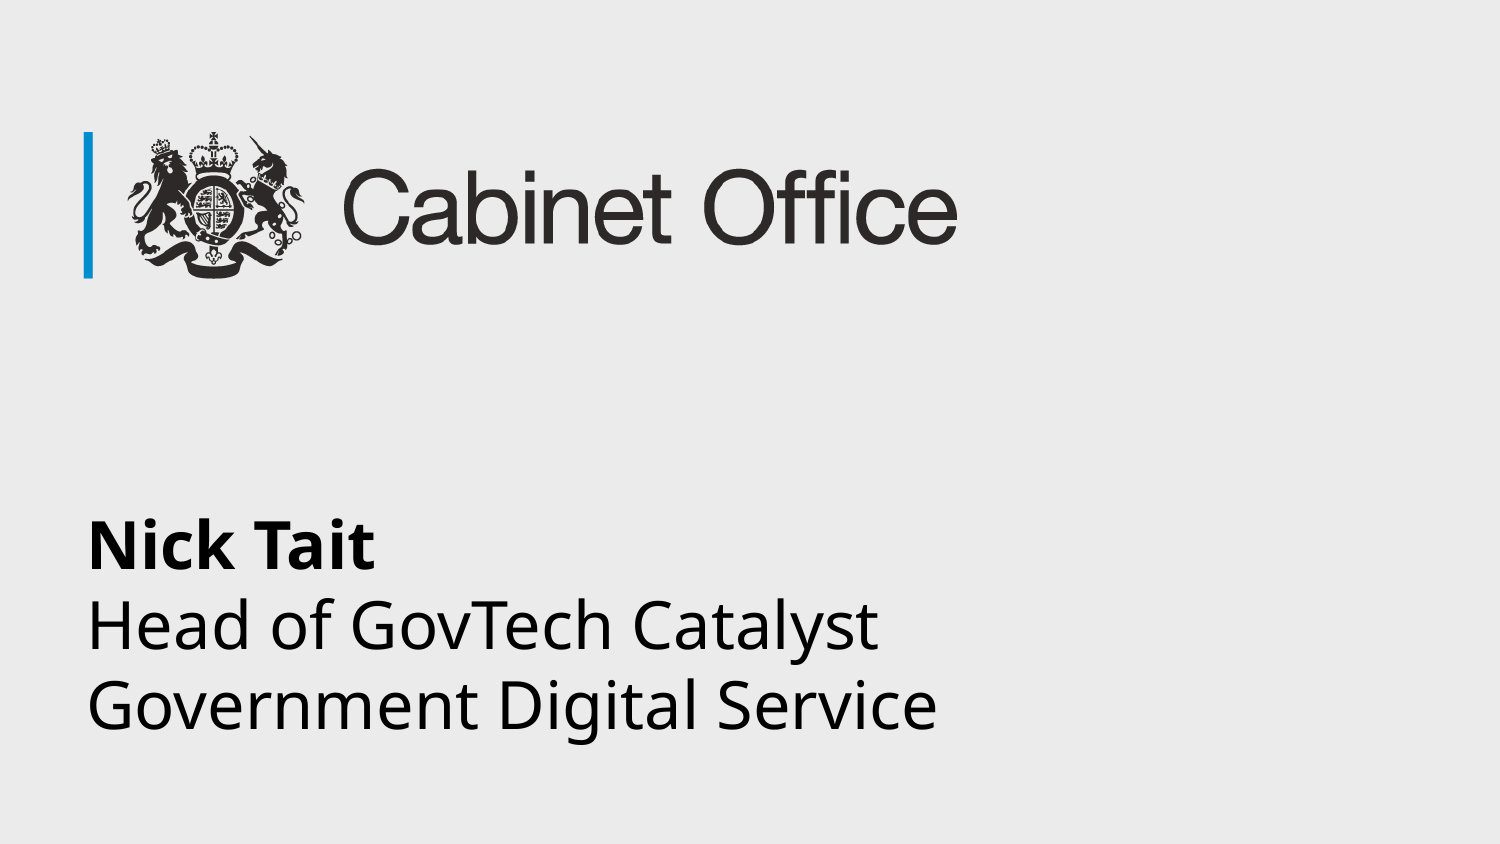

# Nick Tait Head of GovTech Catalyst Government Digital Service